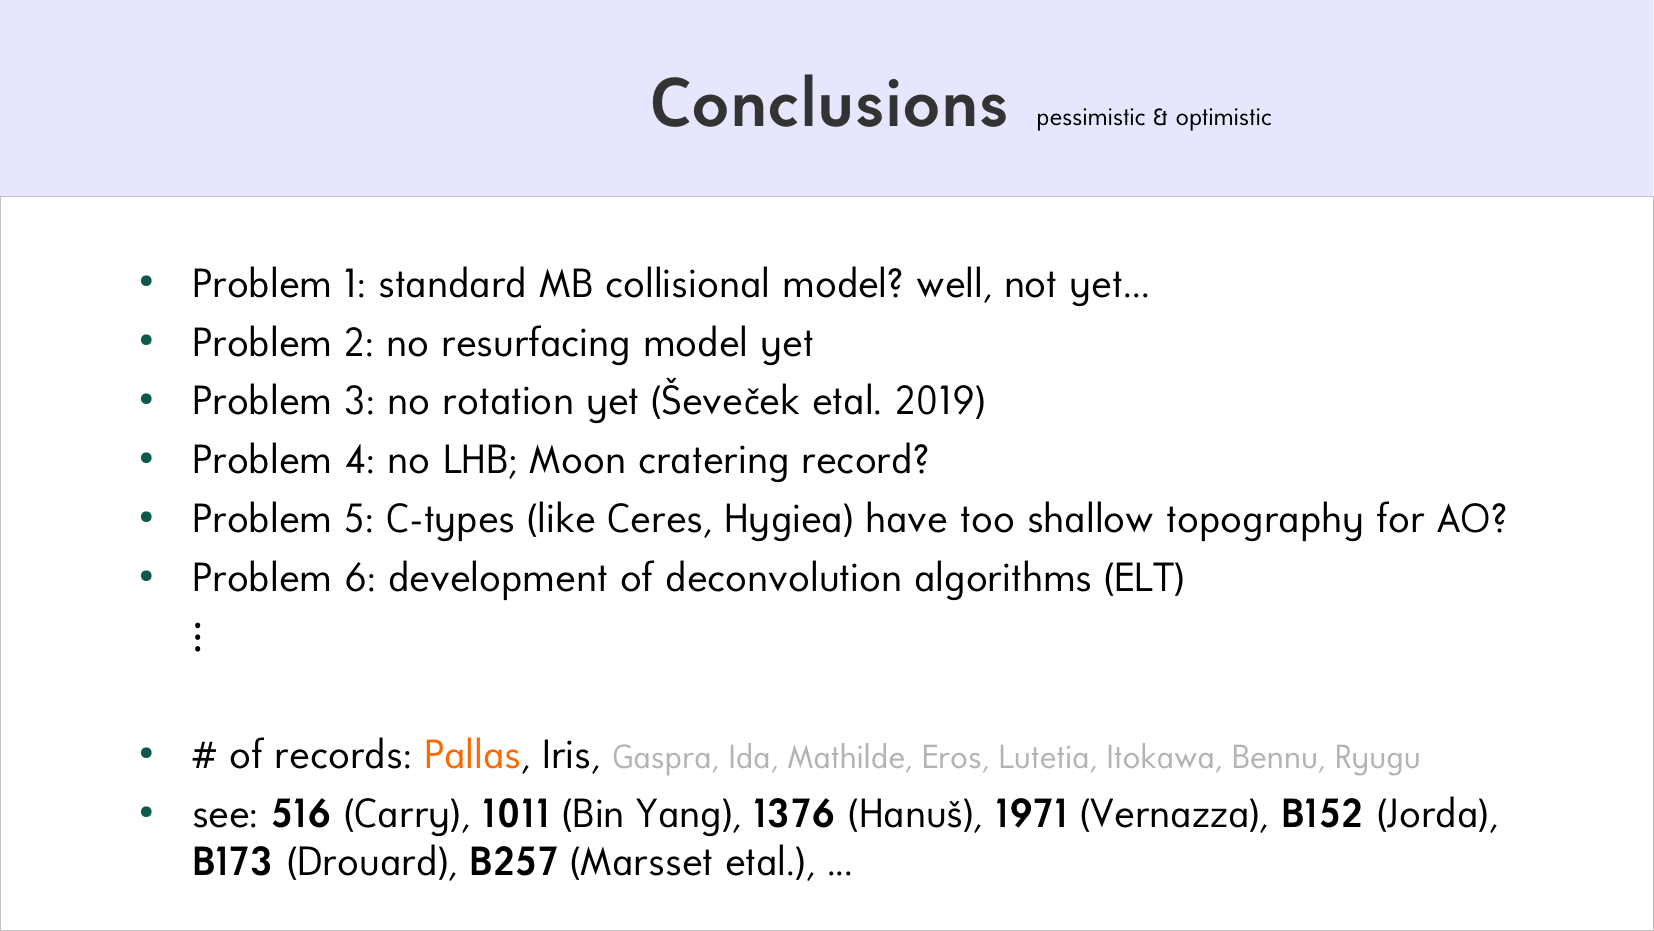

# Conclusions
pessimistic & optimistic
Problem 1: standard MB collisional model? well, not yet...
Problem 2: no resurfacing model yet
Problem 3: no rotation yet (Ševeček etal. 2019)
Problem 4: no LHB; Moon cratering record?
Problem 5: C-types (like Ceres, Hygiea) have too shallow topography for AO?
Problem 6: development of deconvolution algorithms (ELT)
⁝
# of records: Pallas, Iris, Gaspra, Ida, Mathilde, Eros, Lutetia, Itokawa, Bennu, Ryugu
see: 516 (Carry), 1011 (Bin Yang), 1376 (Hanuš), 1971 (Vernazza), B152 (Jorda), B173 (Drouard), B257 (Marsset etal.), ...